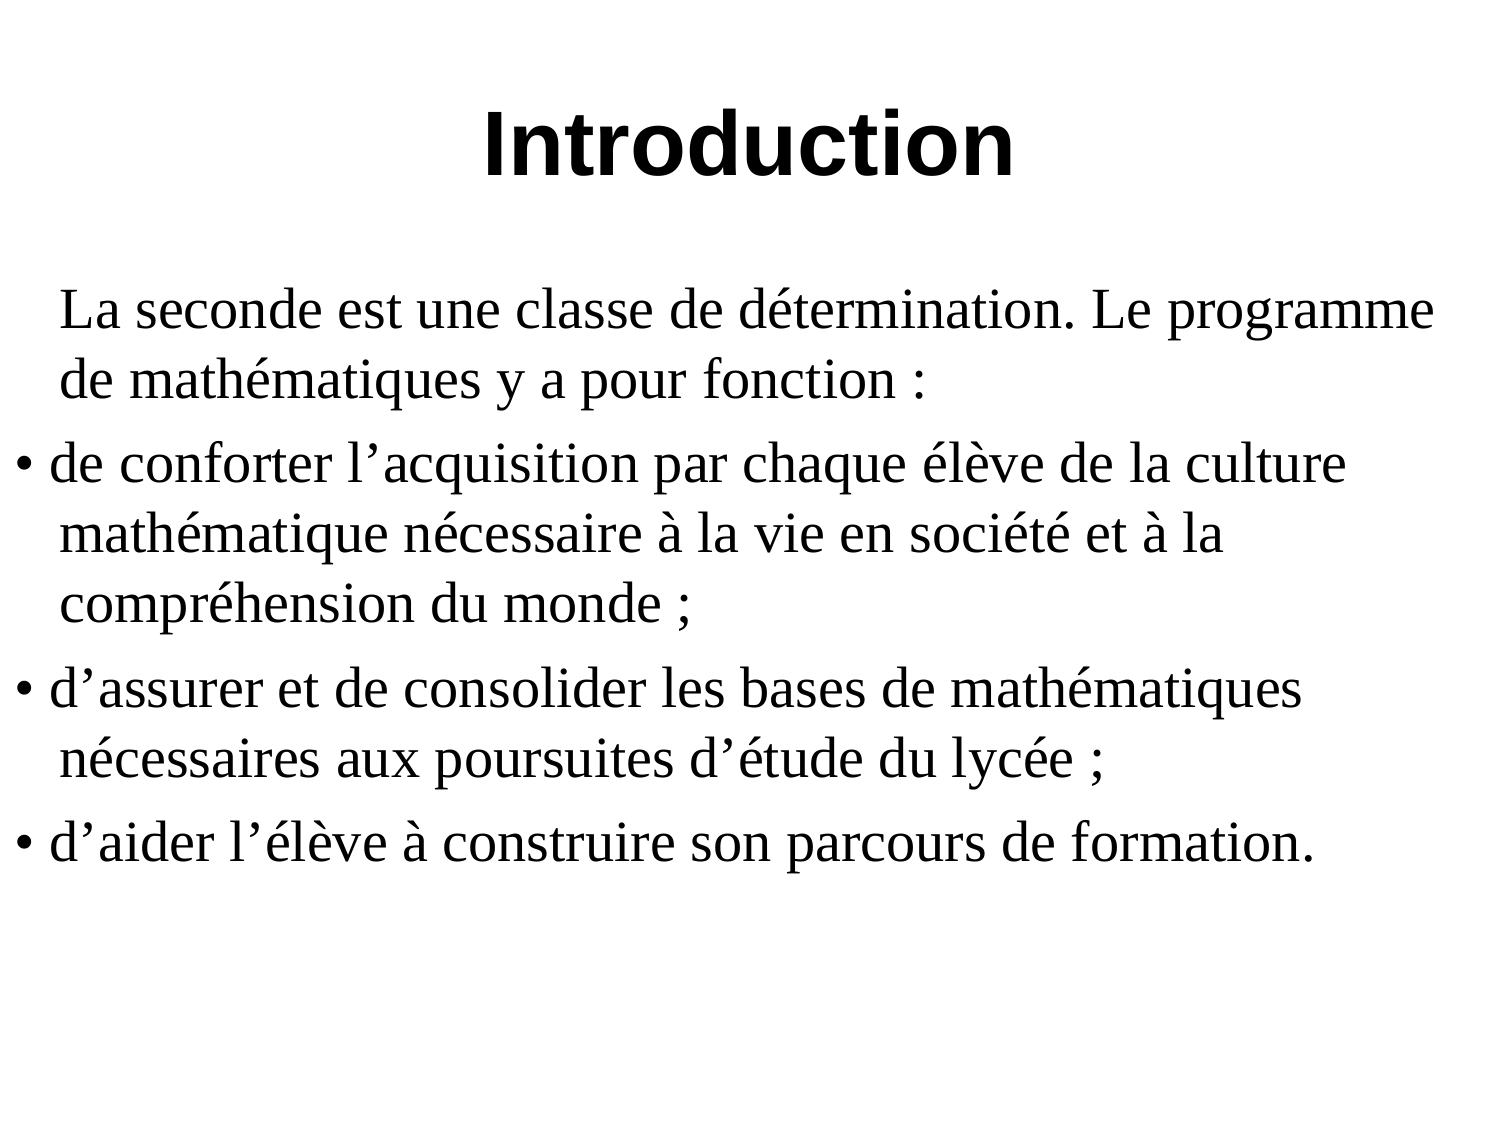

# Introduction
	La seconde est une classe de détermination. Le programme de mathématiques y a pour fonction :
• de conforter l’acquisition par chaque élève de la culture mathématique nécessaire à la vie en société et à la compréhension du monde ;
• d’assurer et de consolider les bases de mathématiques nécessaires aux poursuites d’étude du lycée ;
• d’aider l’élève à construire son parcours de formation.